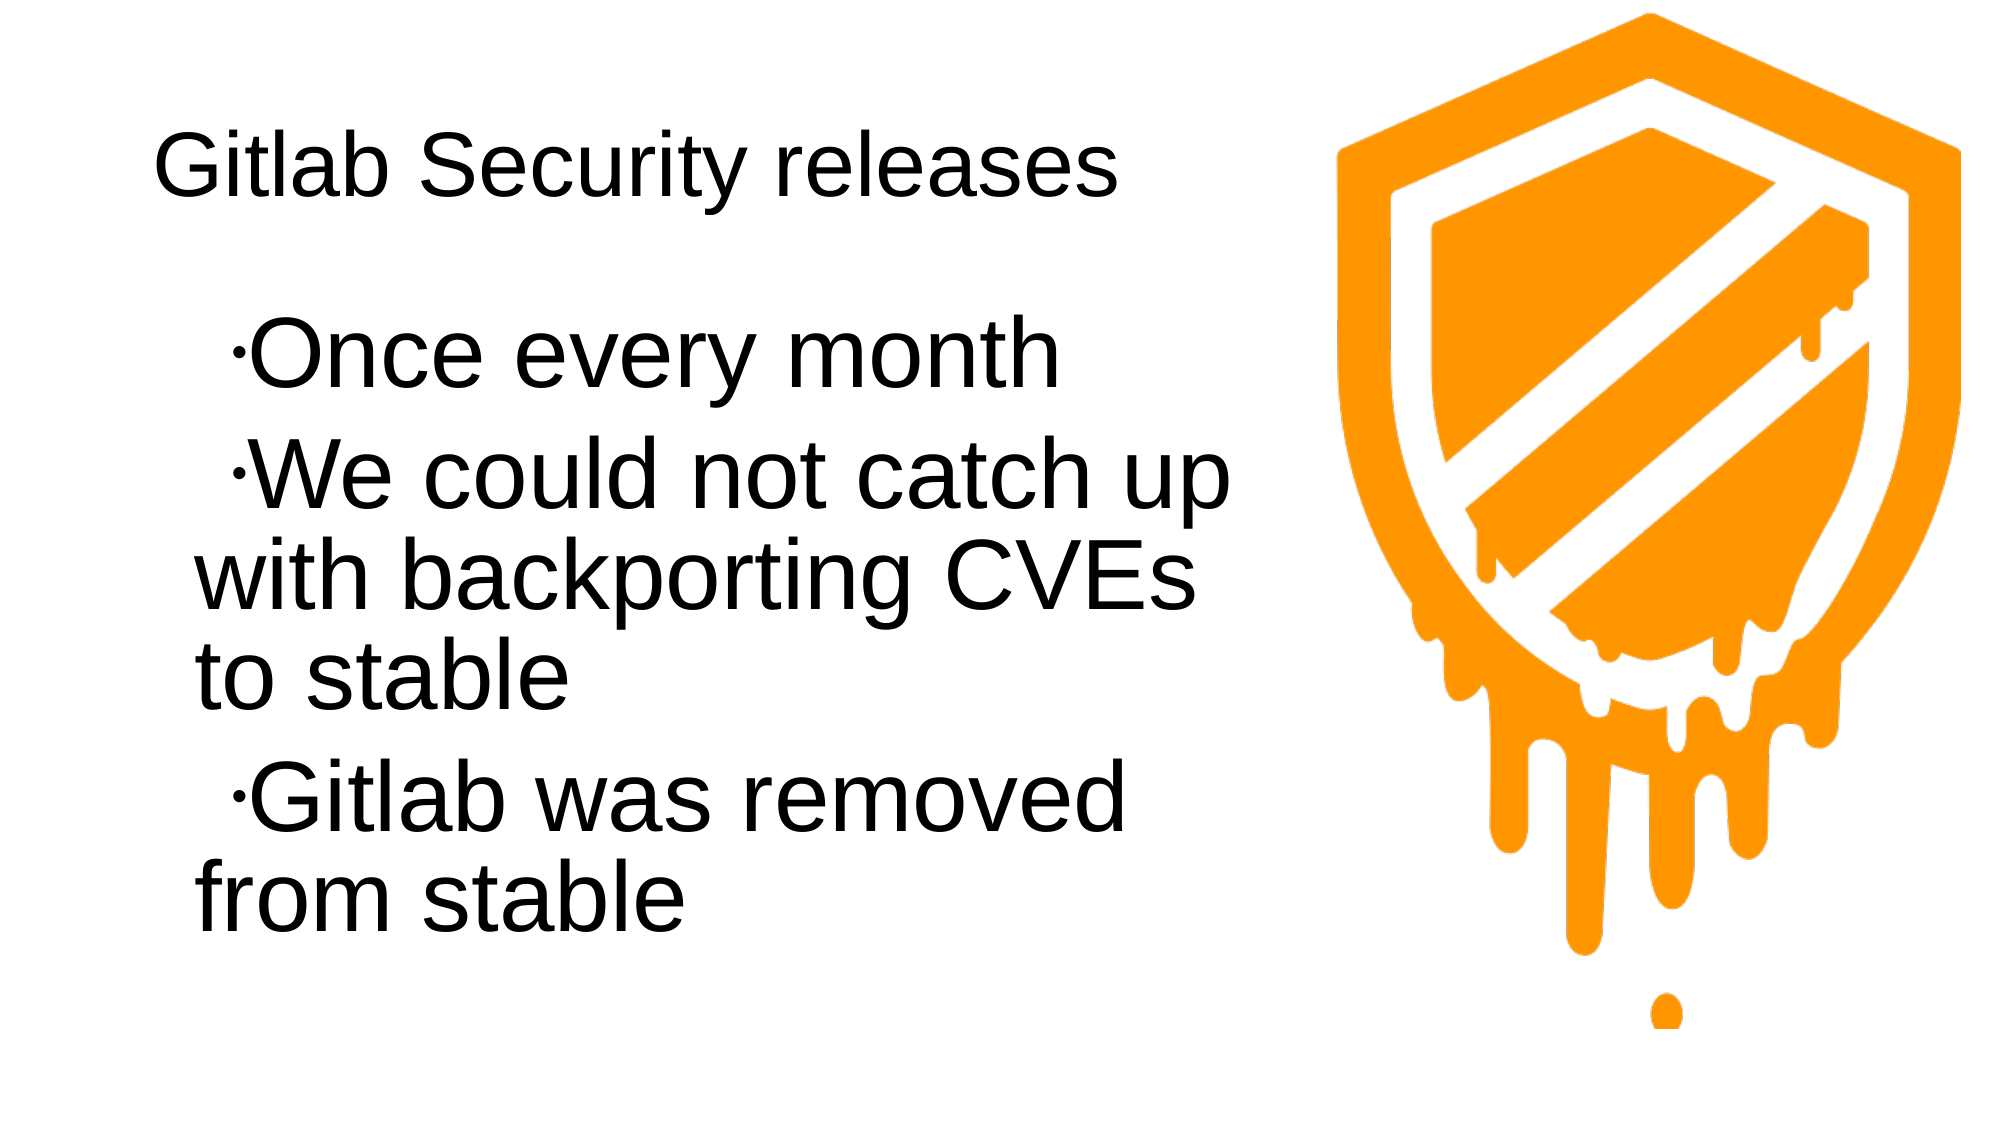

# Gitlab Security releases
Once every month
We could not catch up with backporting CVEs to stable
Gitlab was removed from stable